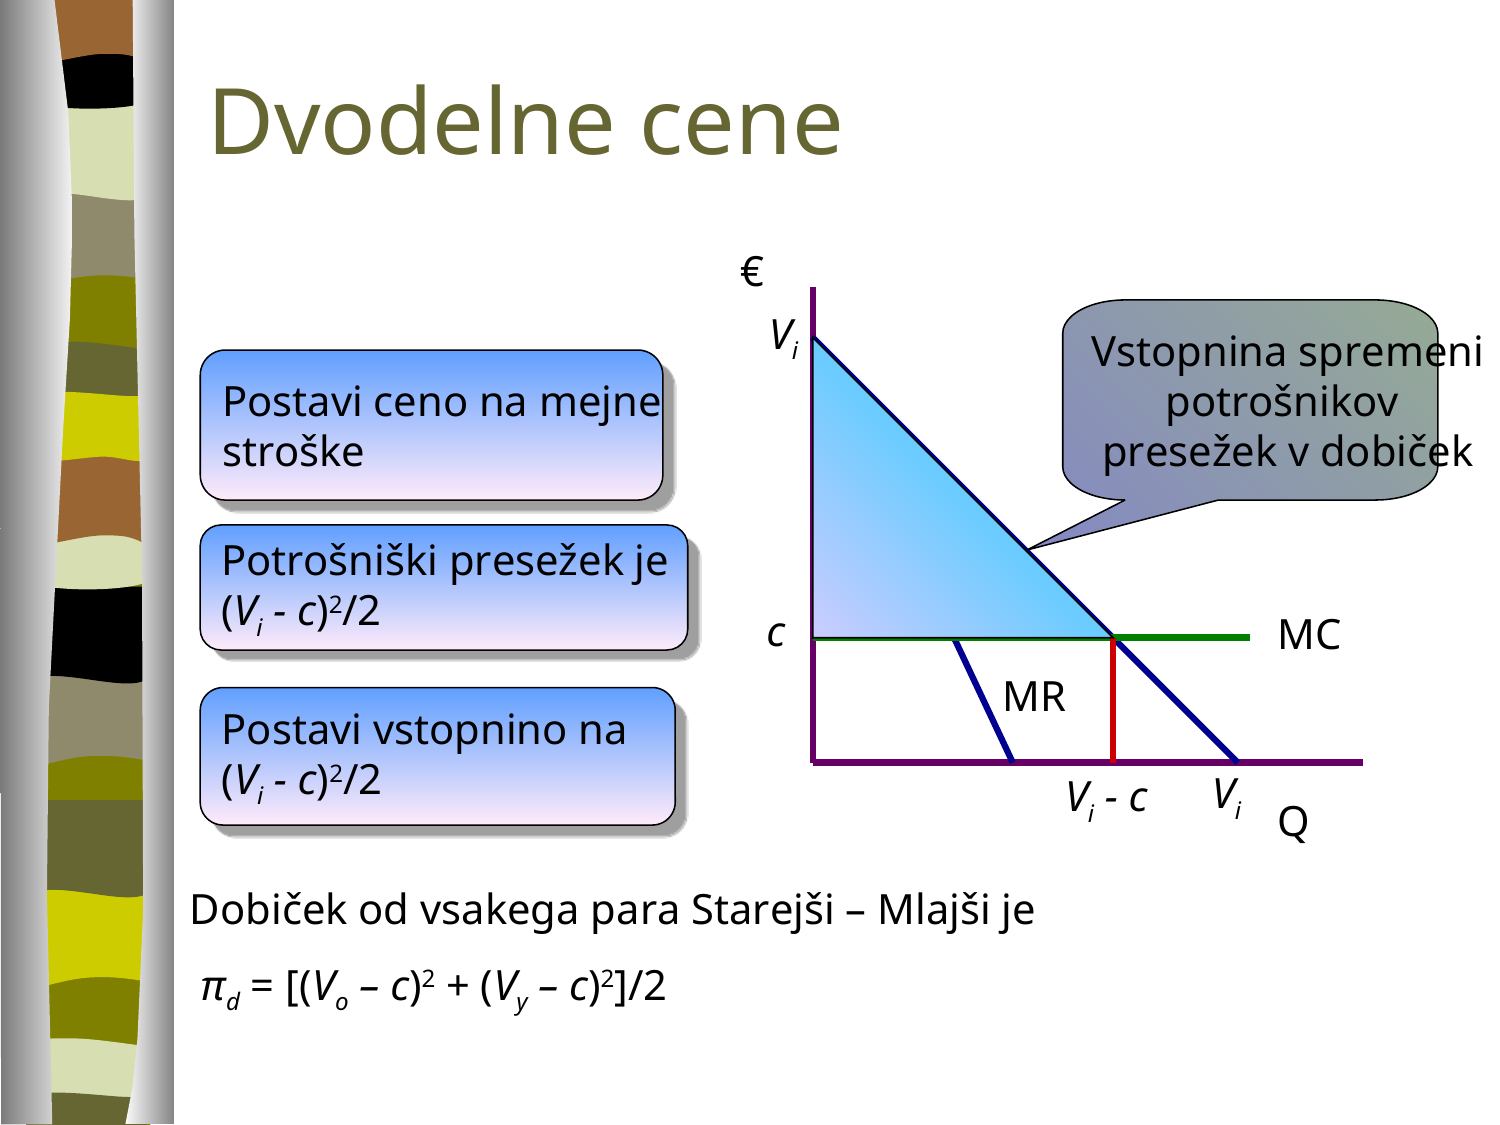

# Dvodelne cene
€
Vi
Vstopnina spremeni
potrošnikov
presežek v dobiček
Postavi ceno na mejne
stroške
Potrošniški presežek je
(Vi - c)2/2
c
MC
MR
Postavi vstopnino na
(Vi - c)2/2
Vi
Vi - c
Q
Dobiček od vsakega para Starejši – Mlajši je
 πd = [(Vo – c)2 + (Vy – c)2]/2